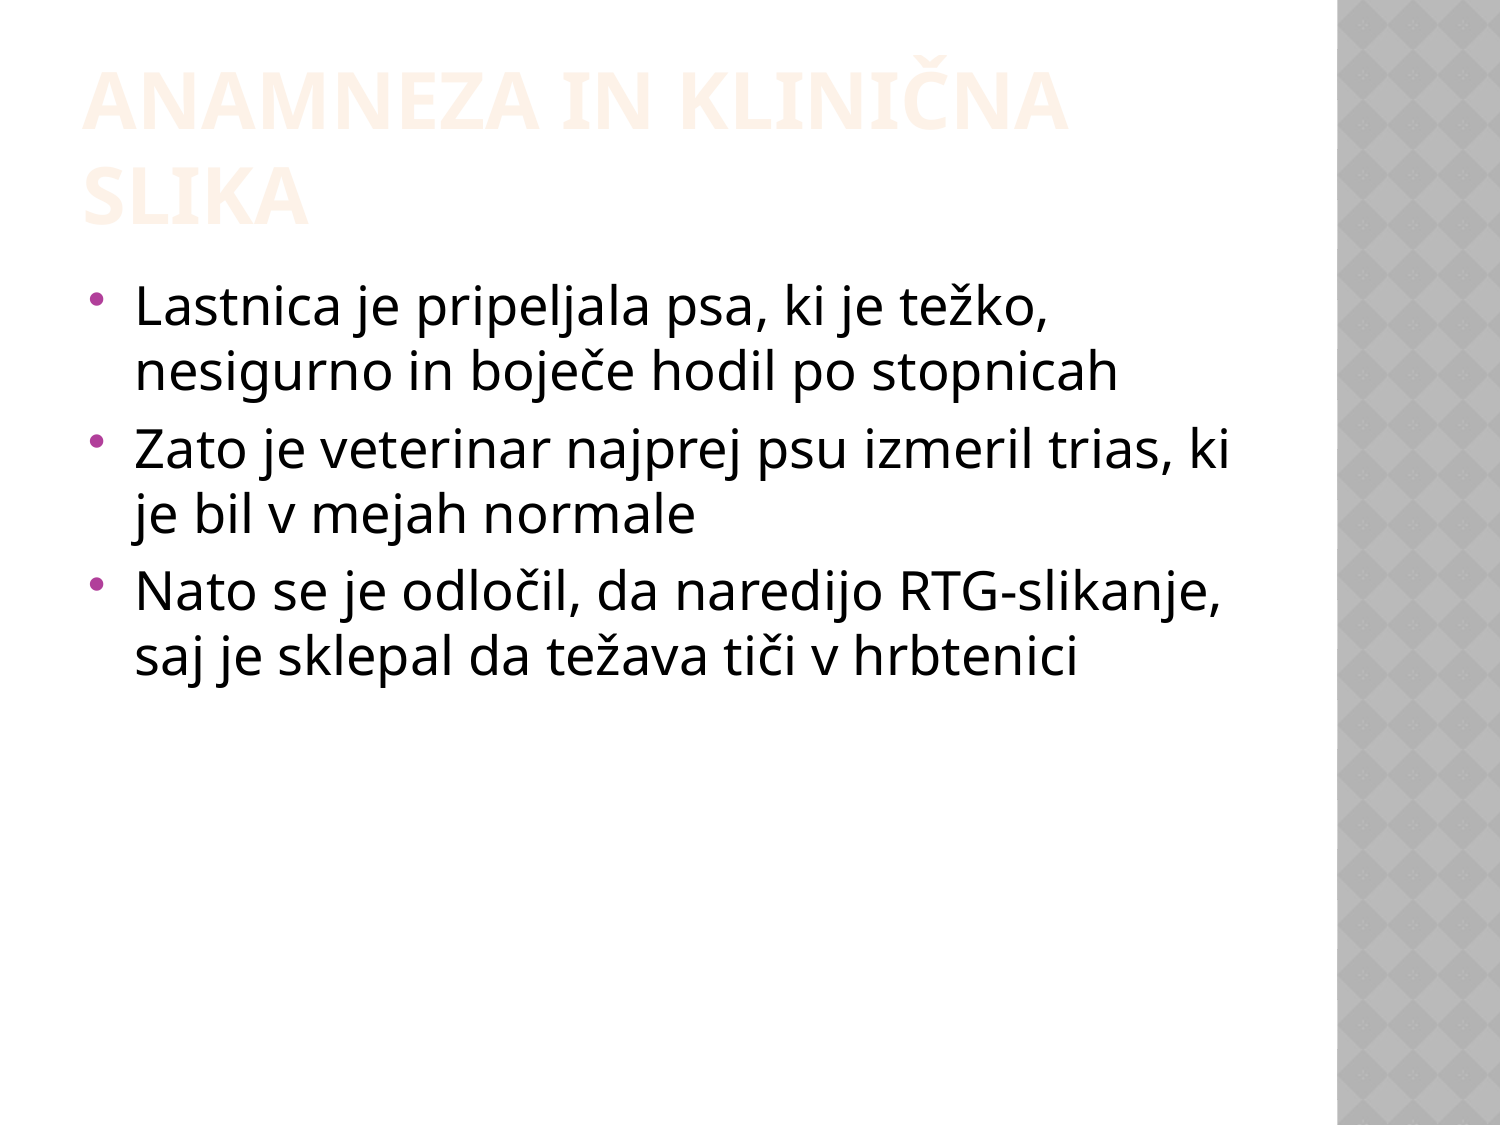

# Anamneza in klinična slika
Lastnica je pripeljala psa, ki je težko, nesigurno in boječe hodil po stopnicah
Zato je veterinar najprej psu izmeril trias, ki je bil v mejah normale
Nato se je odločil, da naredijo RTG-slikanje, saj je sklepal da težava tiči v hrbtenici